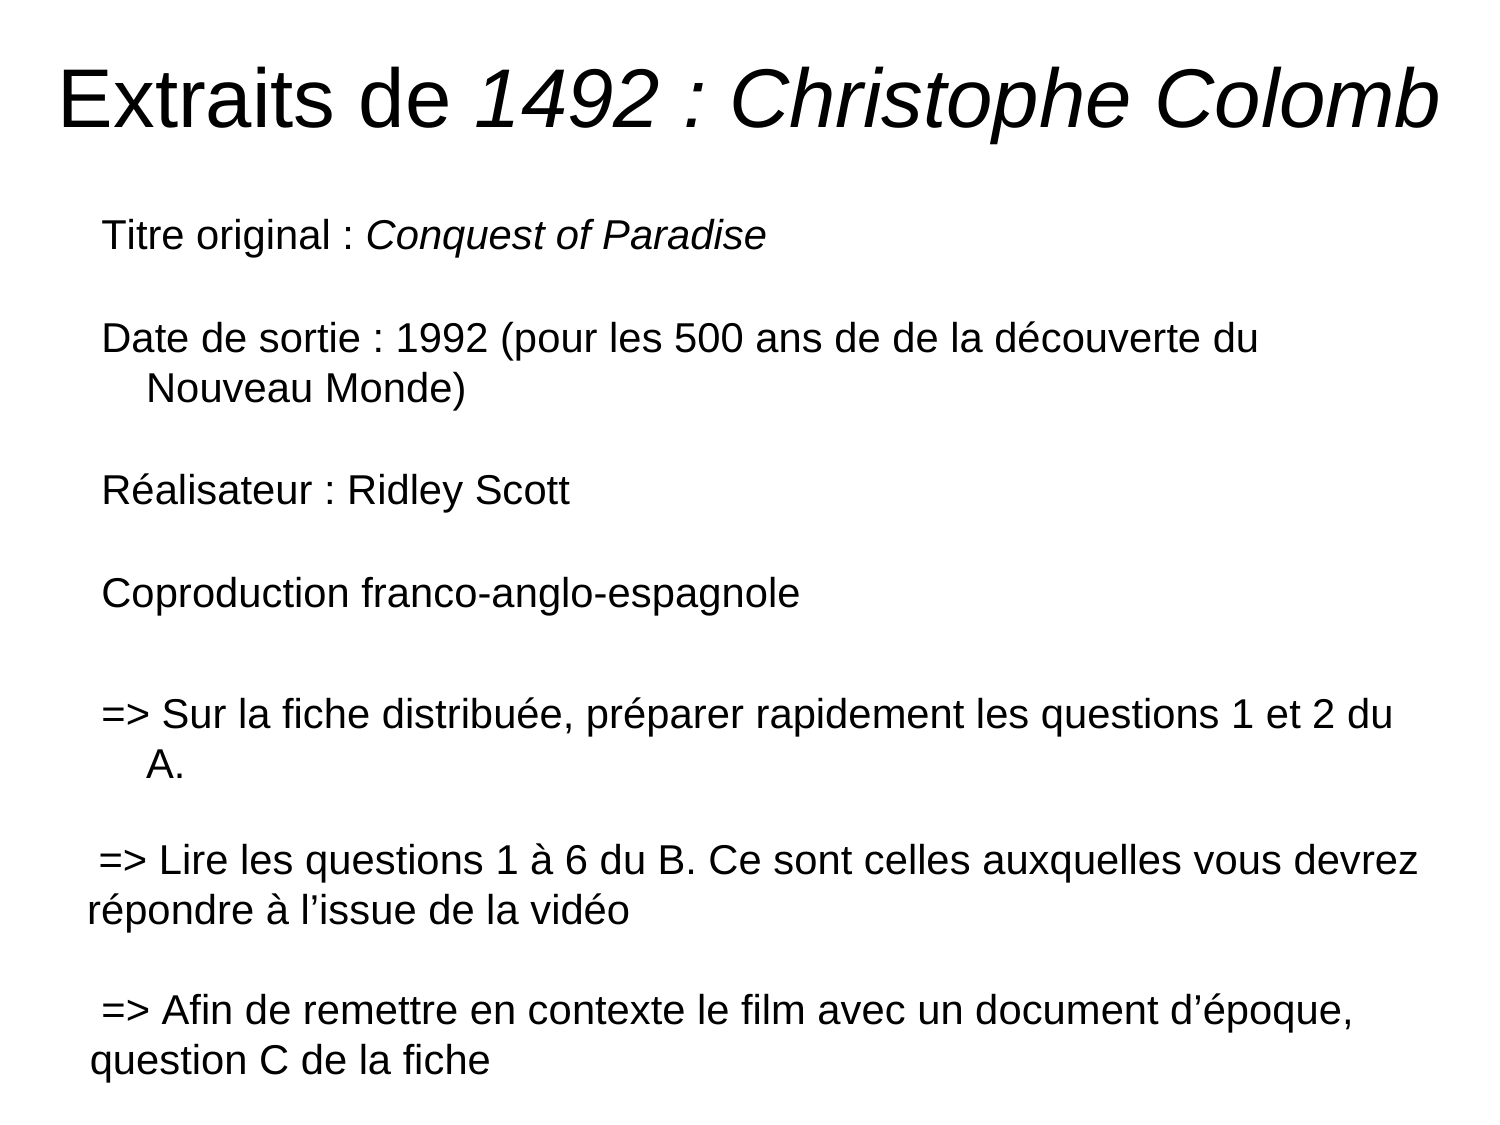

# Extraits de 1492 : Christophe Colomb
 Titre original : Conquest of Paradise
 Date de sortie : 1992 (pour les 500 ans de de la découverte du Nouveau Monde)
 Réalisateur : Ridley Scott
 Coproduction franco-anglo-espagnole
 => Sur la fiche distribuée, préparer rapidement les questions 1 et 2 du A.
 => Lire les questions 1 à 6 du B. Ce sont celles auxquelles vous devrez répondre à l’issue de la vidéo
 => Afin de remettre en contexte le film avec un document d’époque, question C de la fiche